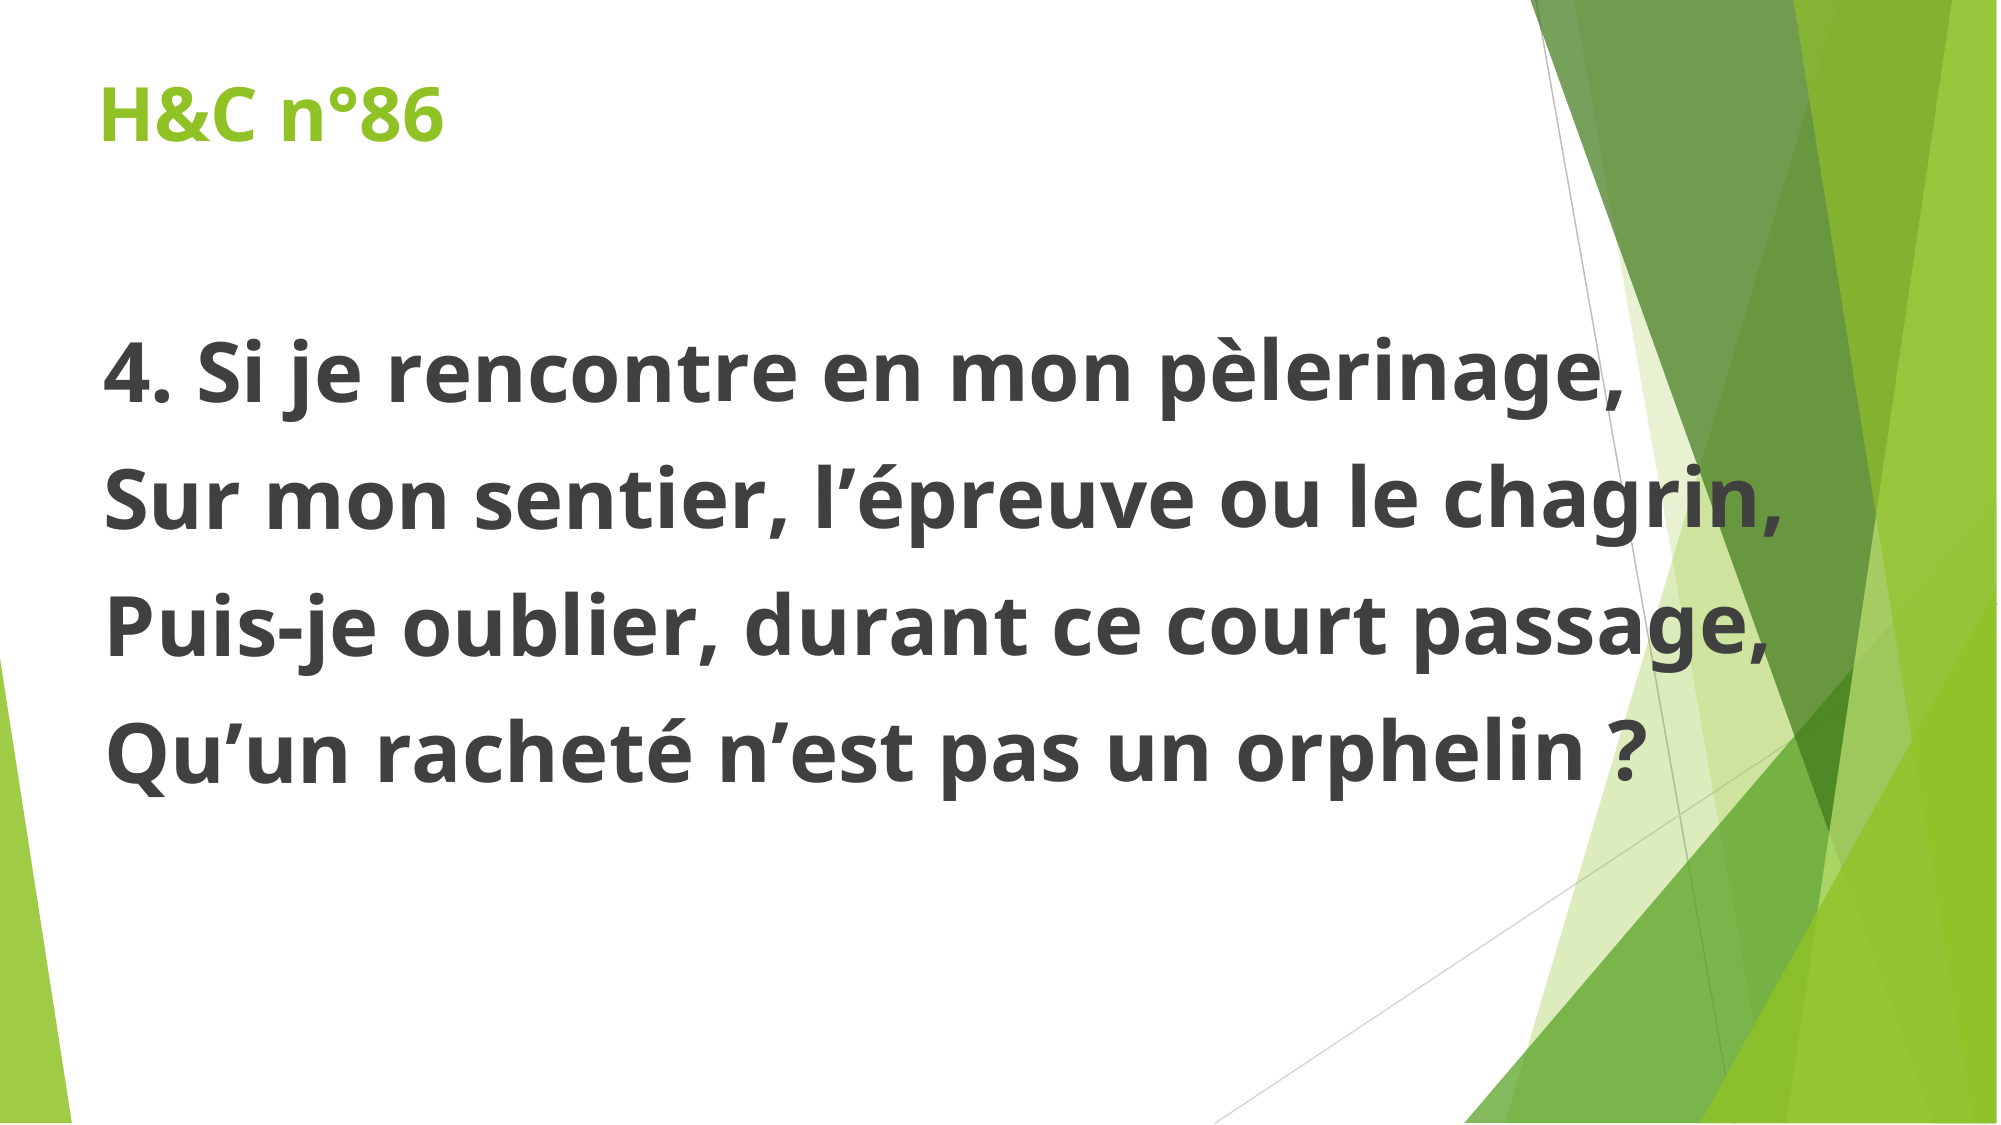

H&C n°86
4. Si je rencontre en mon pèlerinage,
Sur mon sentier, l’épreuve ou le chagrin,
Puis-je oublier, durant ce court passage,
Qu’un racheté n’est pas un orphelin ?